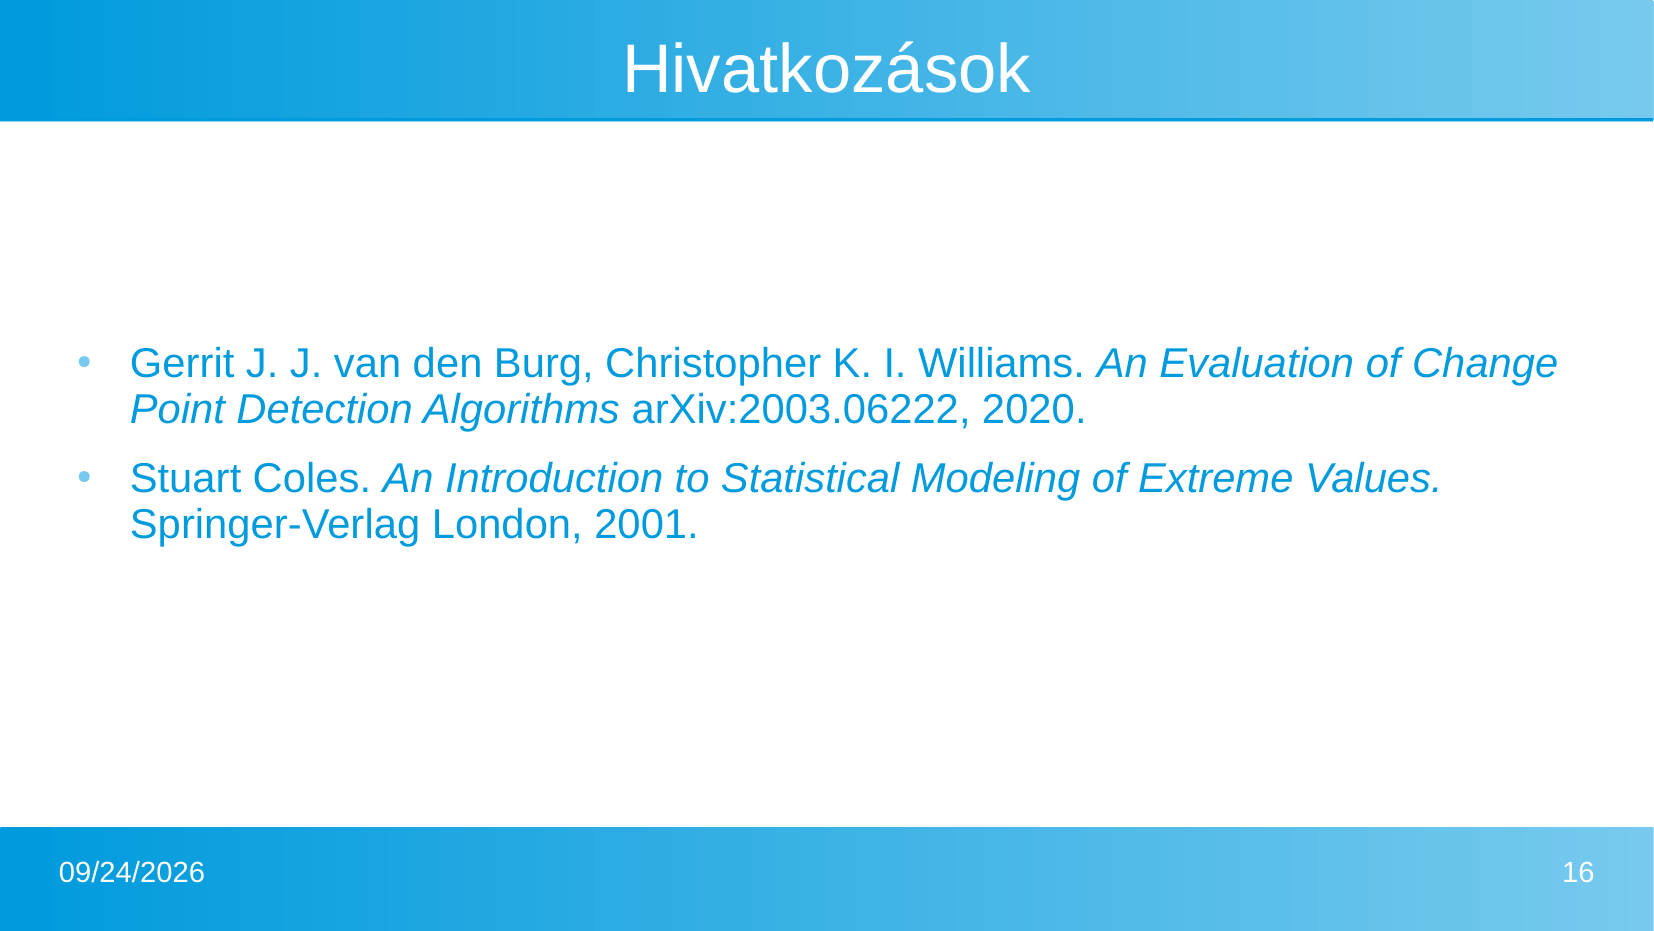

# Hivatkozások
Gerrit J. J. van den Burg, Christopher K. I. Williams. An Evaluation of Change Point Detection Algorithms arXiv:2003.06222, 2020.
Stuart Coles. An Introduction to Statistical Modeling of Extreme Values. Springer-Verlag London, 2001.
16